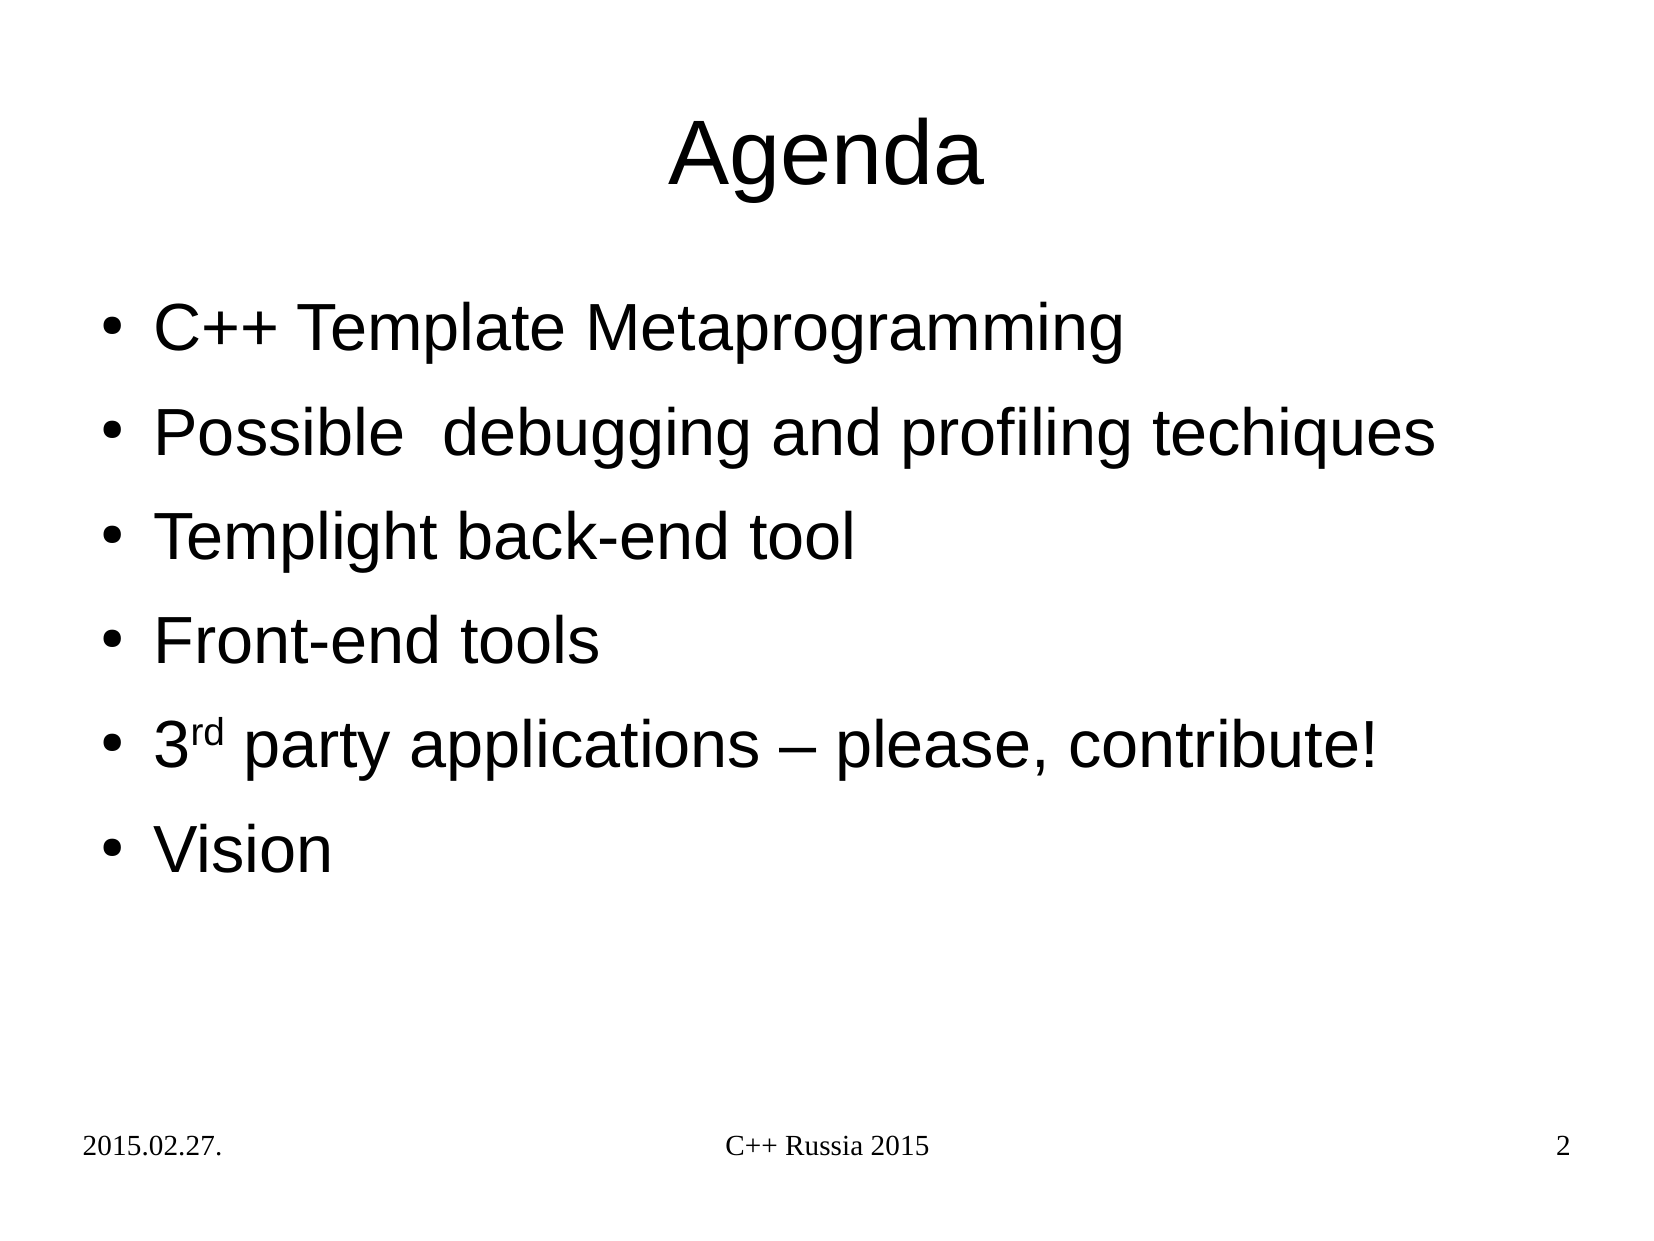

Agenda
# C++ Template Metaprogramming
Possible debugging and profiling techiques
Templight back-end tool
Front-end tools
3rd party applications – please, contribute!
Vision
2015.02.27.
C++ Russia 2015
2